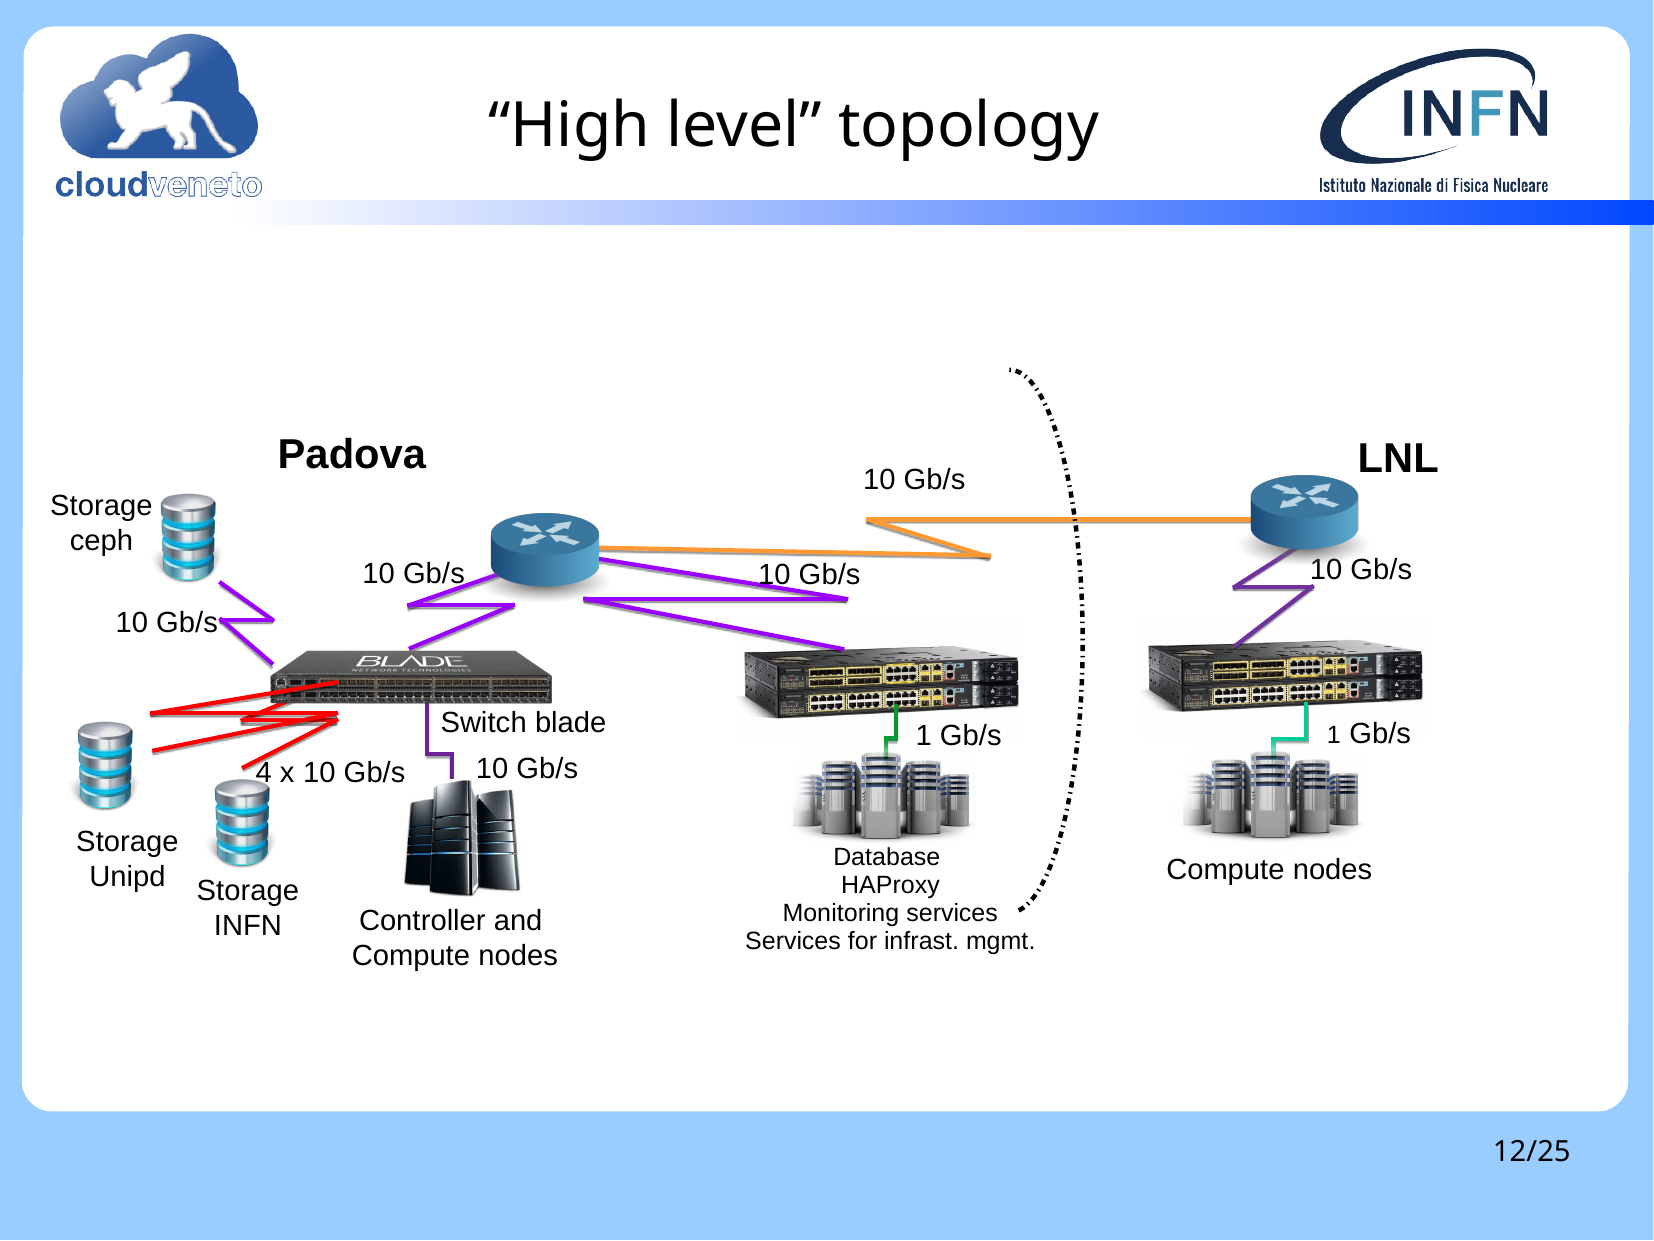

# “High level” topology
Padova
LNL
10 Gb/s
Storage
ceph
10 Gb/s
10 Gb/s
10 Gb/s
10 Gb/s
Switch blade
1 Gb/s
1 Gb/s
10 Gb/s
4 x 10 Gb/s
Storage
Unipd
Database
HAProxy
Monitoring services
Services for infrast. mgmt.
Compute nodes
Storage
INFN
Controller and
Compute nodes
12